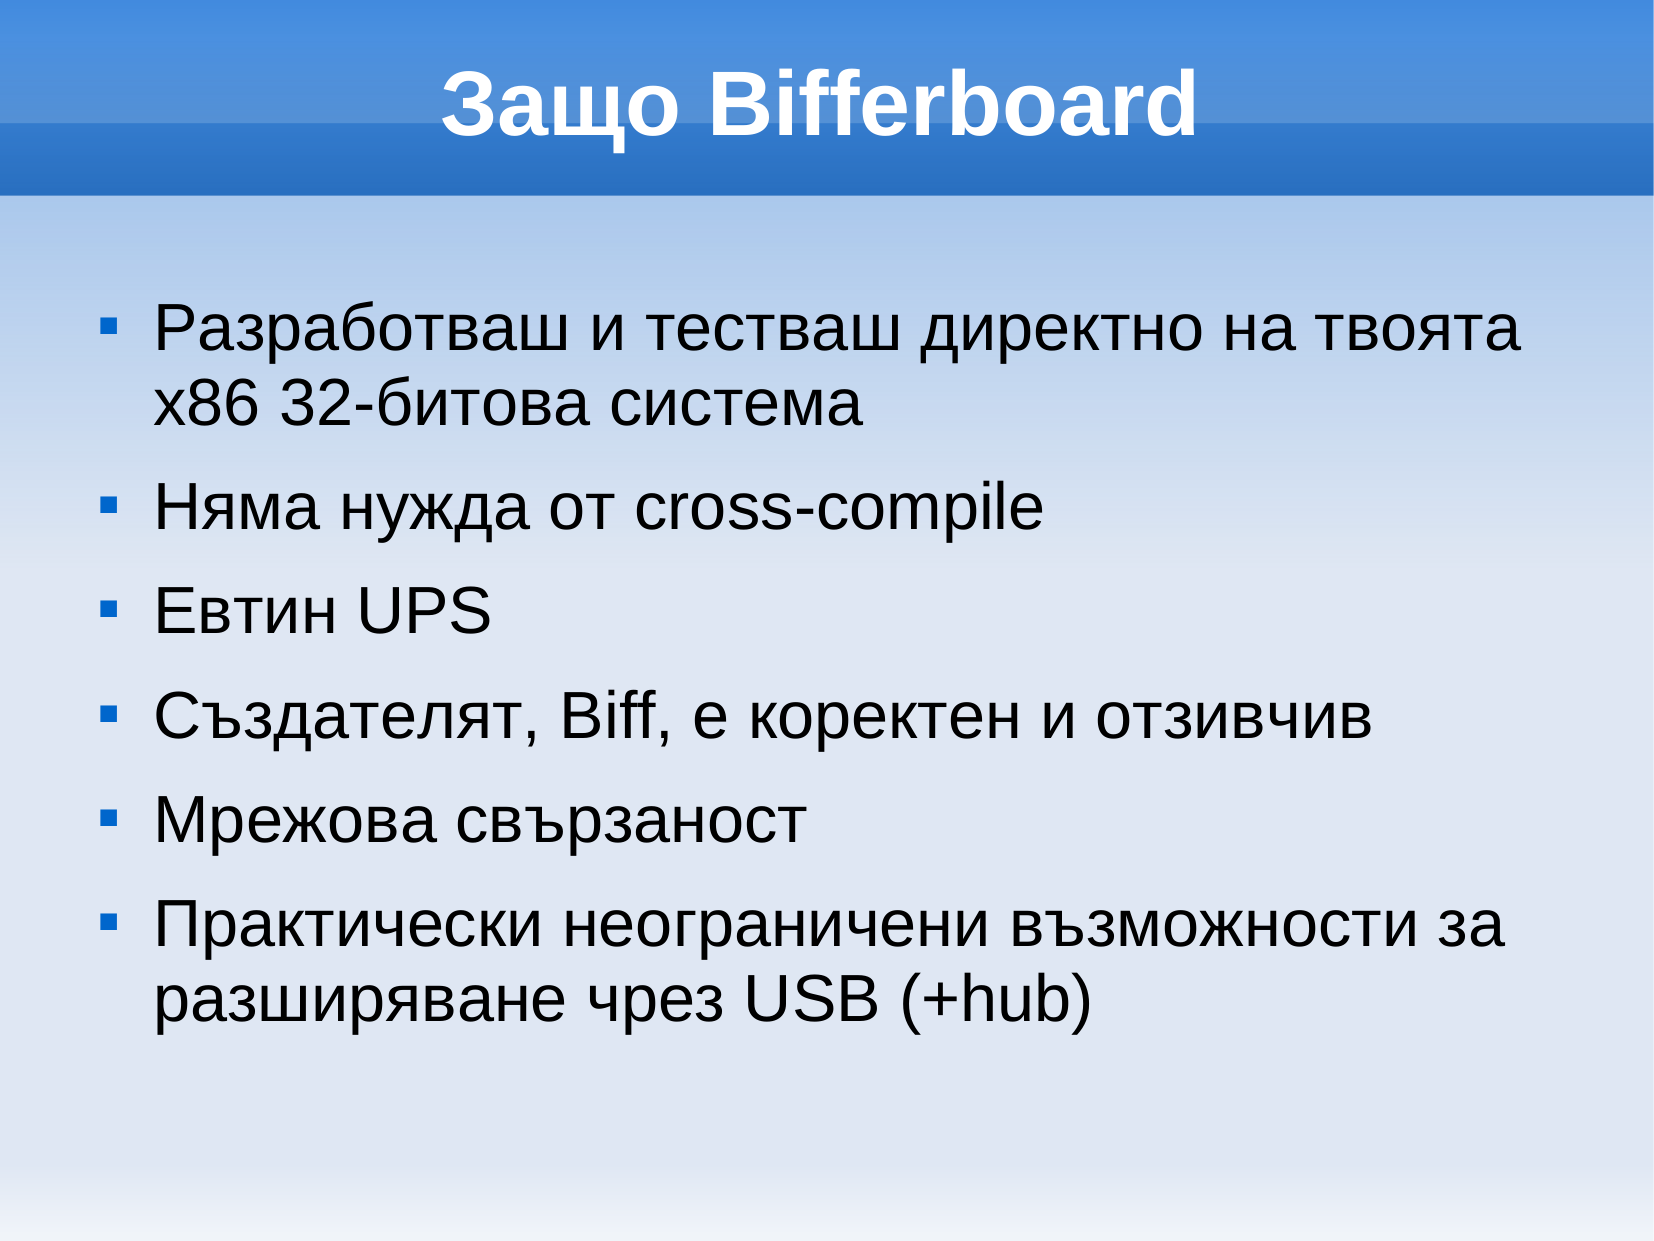

# Защо Bifferboard
Разработваш и тестваш директно на твоята x86 32-битова система
Няма нужда от cross-compile
Евтин UPS
Създателят, Biff, е коректен и отзивчив
Мрежова свързаност
Практически неограничени възможности за разширяване чрез USB (+hub)